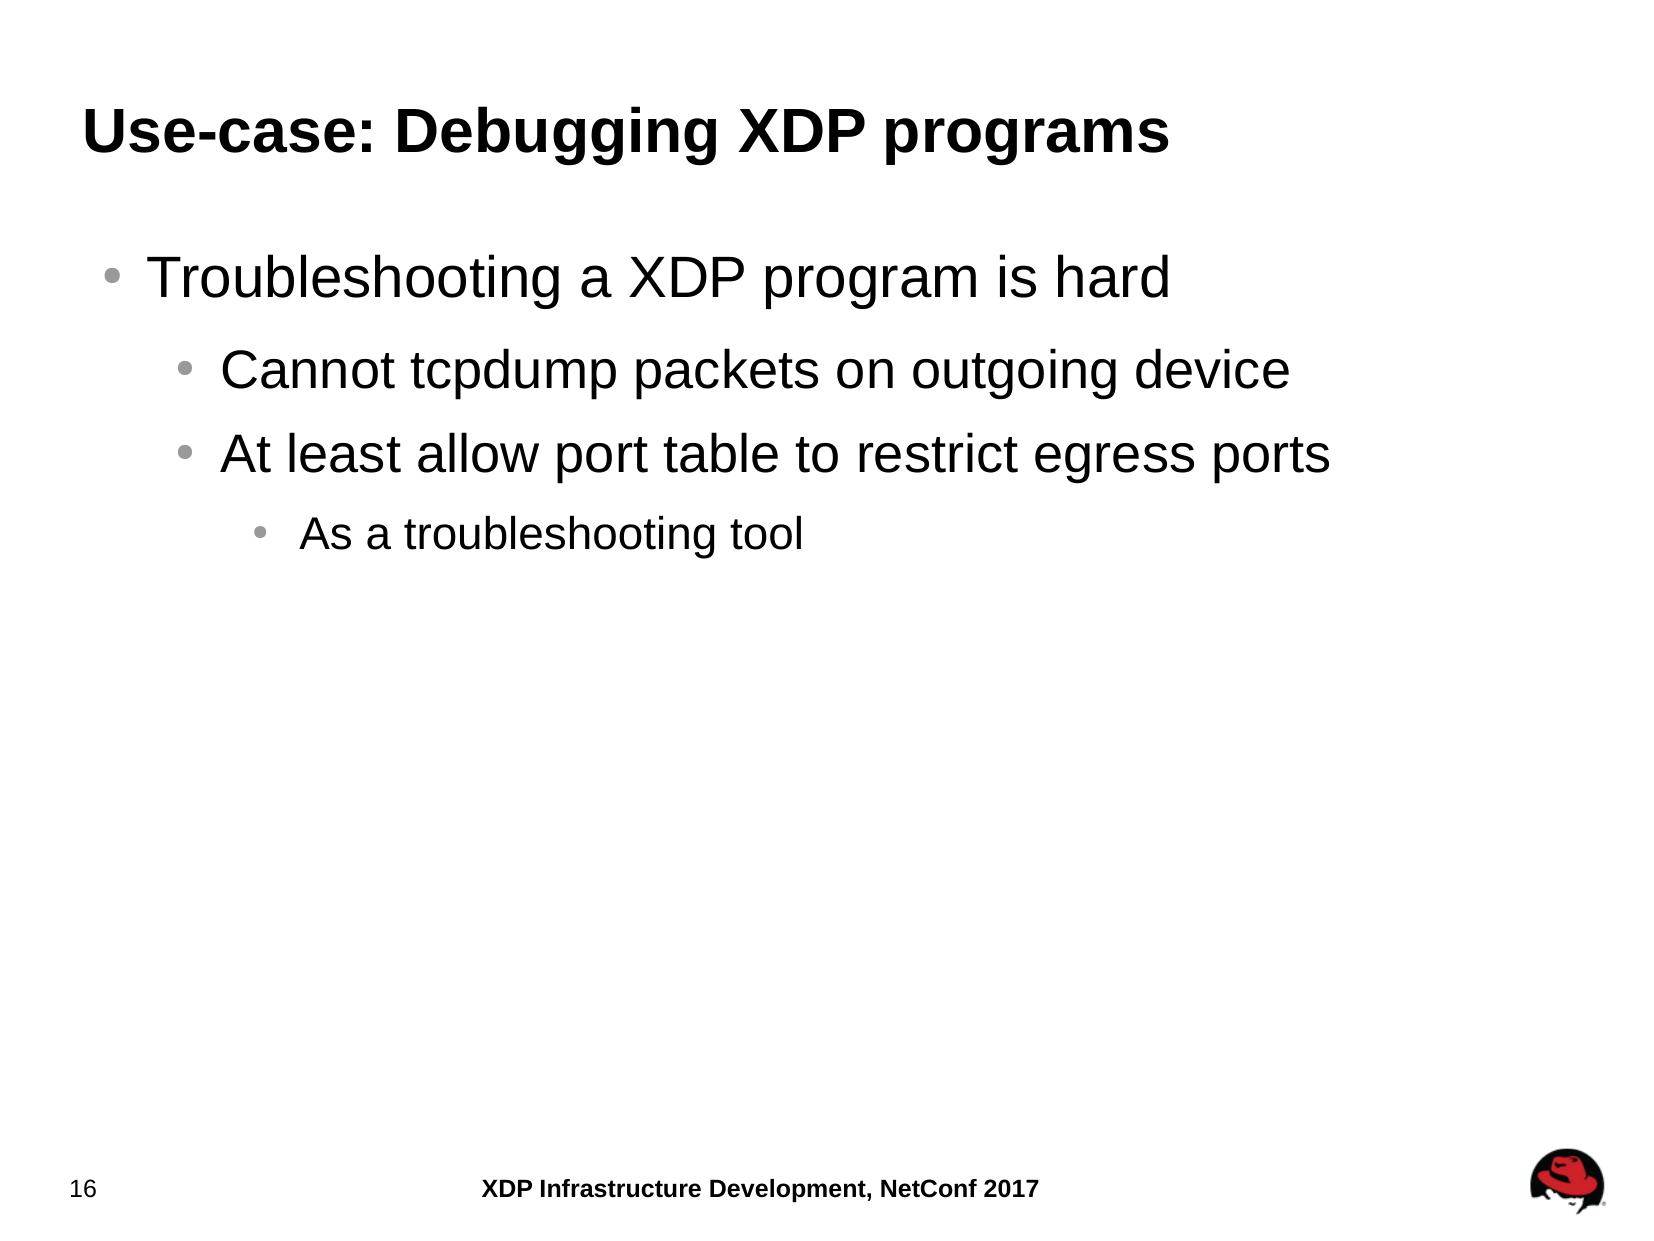

# Use-case: Debugging XDP programs
Troubleshooting a XDP program is hard
Cannot tcpdump packets on outgoing device
At least allow port table to restrict egress ports
As a troubleshooting tool